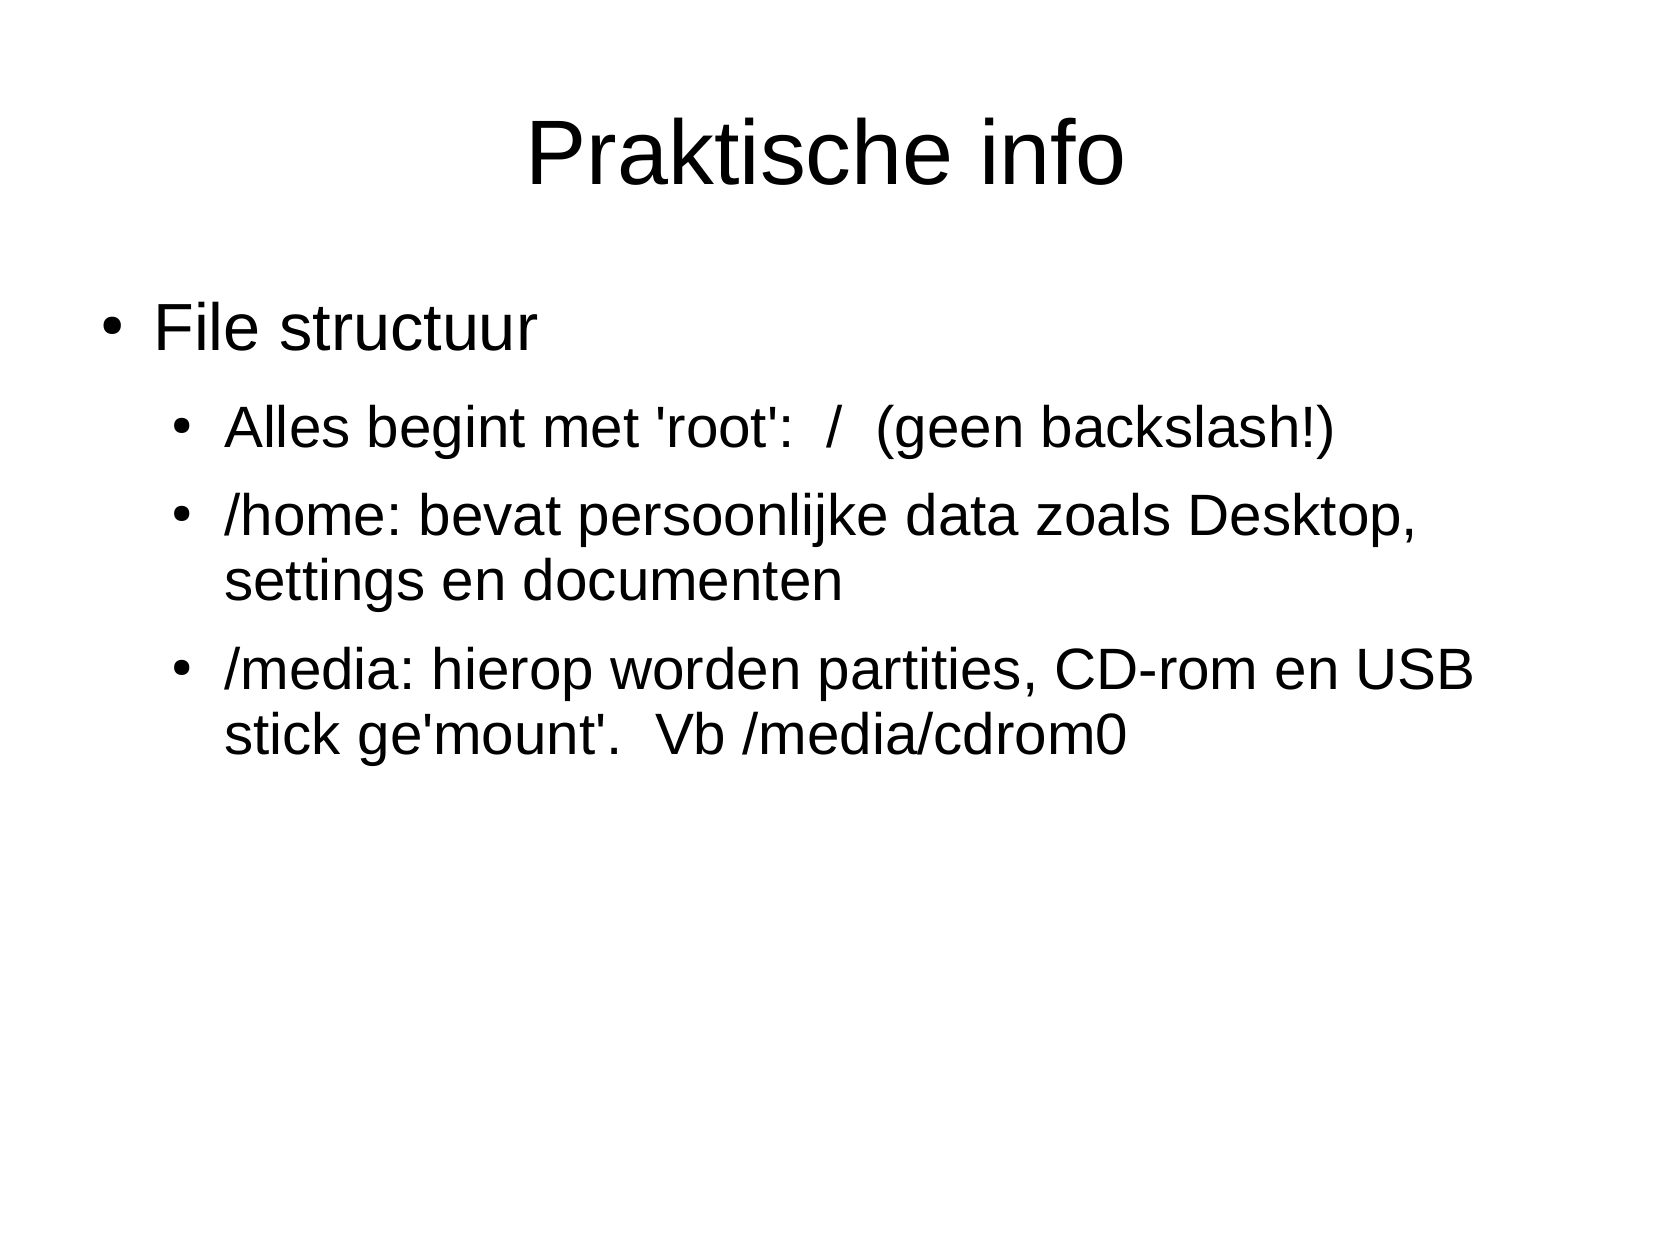

# Praktische info
File structuur
Alles begint met 'root': / (geen backslash!)
/home: bevat persoonlijke data zoals Desktop, settings en documenten
/media: hierop worden partities, CD-rom en USB stick ge'mount'. Vb /media/cdrom0